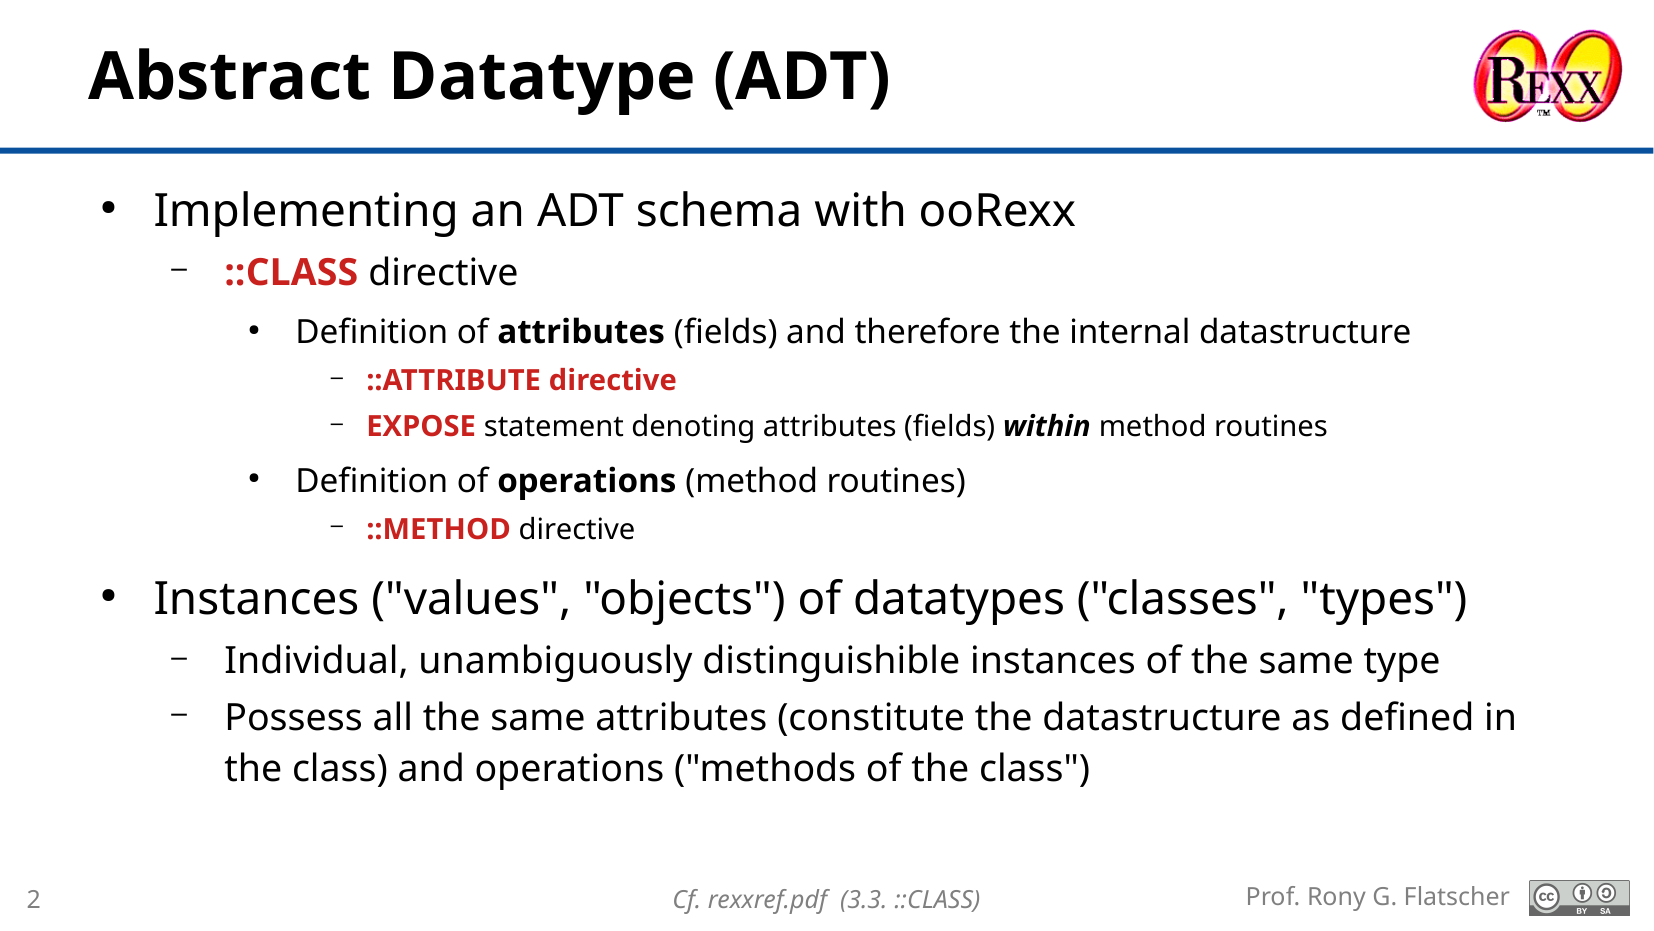

# Abstract Datatype (ADT)
Implementing an ADT schema with ooRexx
::CLASS directive
Definition of attributes (fields) and therefore the internal datastructure
::ATTRIBUTE directive
EXPOSE statement denoting attributes (fields) within method routines
Definition of operations (method routines)
::METHOD directive
Instances ("values", "objects") of datatypes ("classes", "types")
Individual, unambiguously distinguishible instances of the same type
Possess all the same attributes (constitute the datastructure as defined in the class) and operations ("methods of the class")
Cf. rexxref.pdf (3.3. ::CLASS)